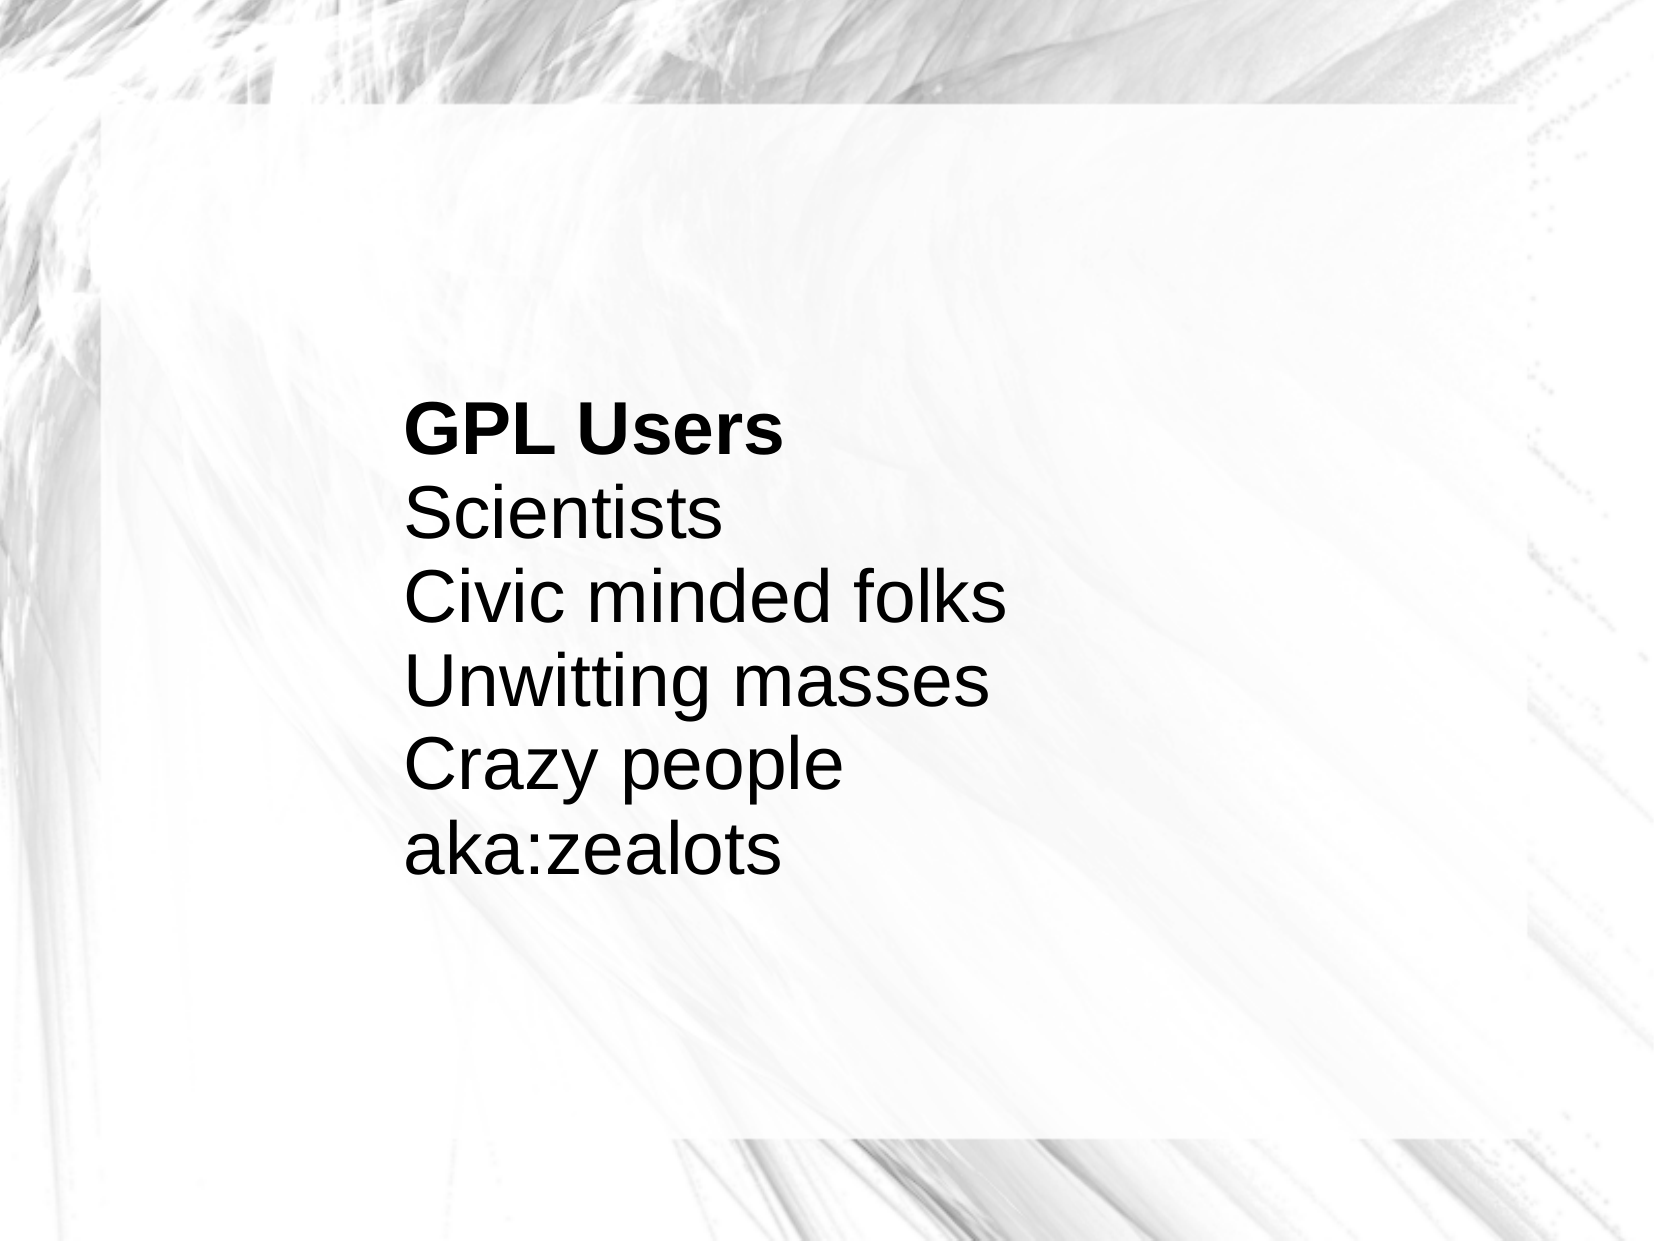

GPL Users
Scientists
Civic minded folks
Unwitting masses
Crazy people aka:zealots